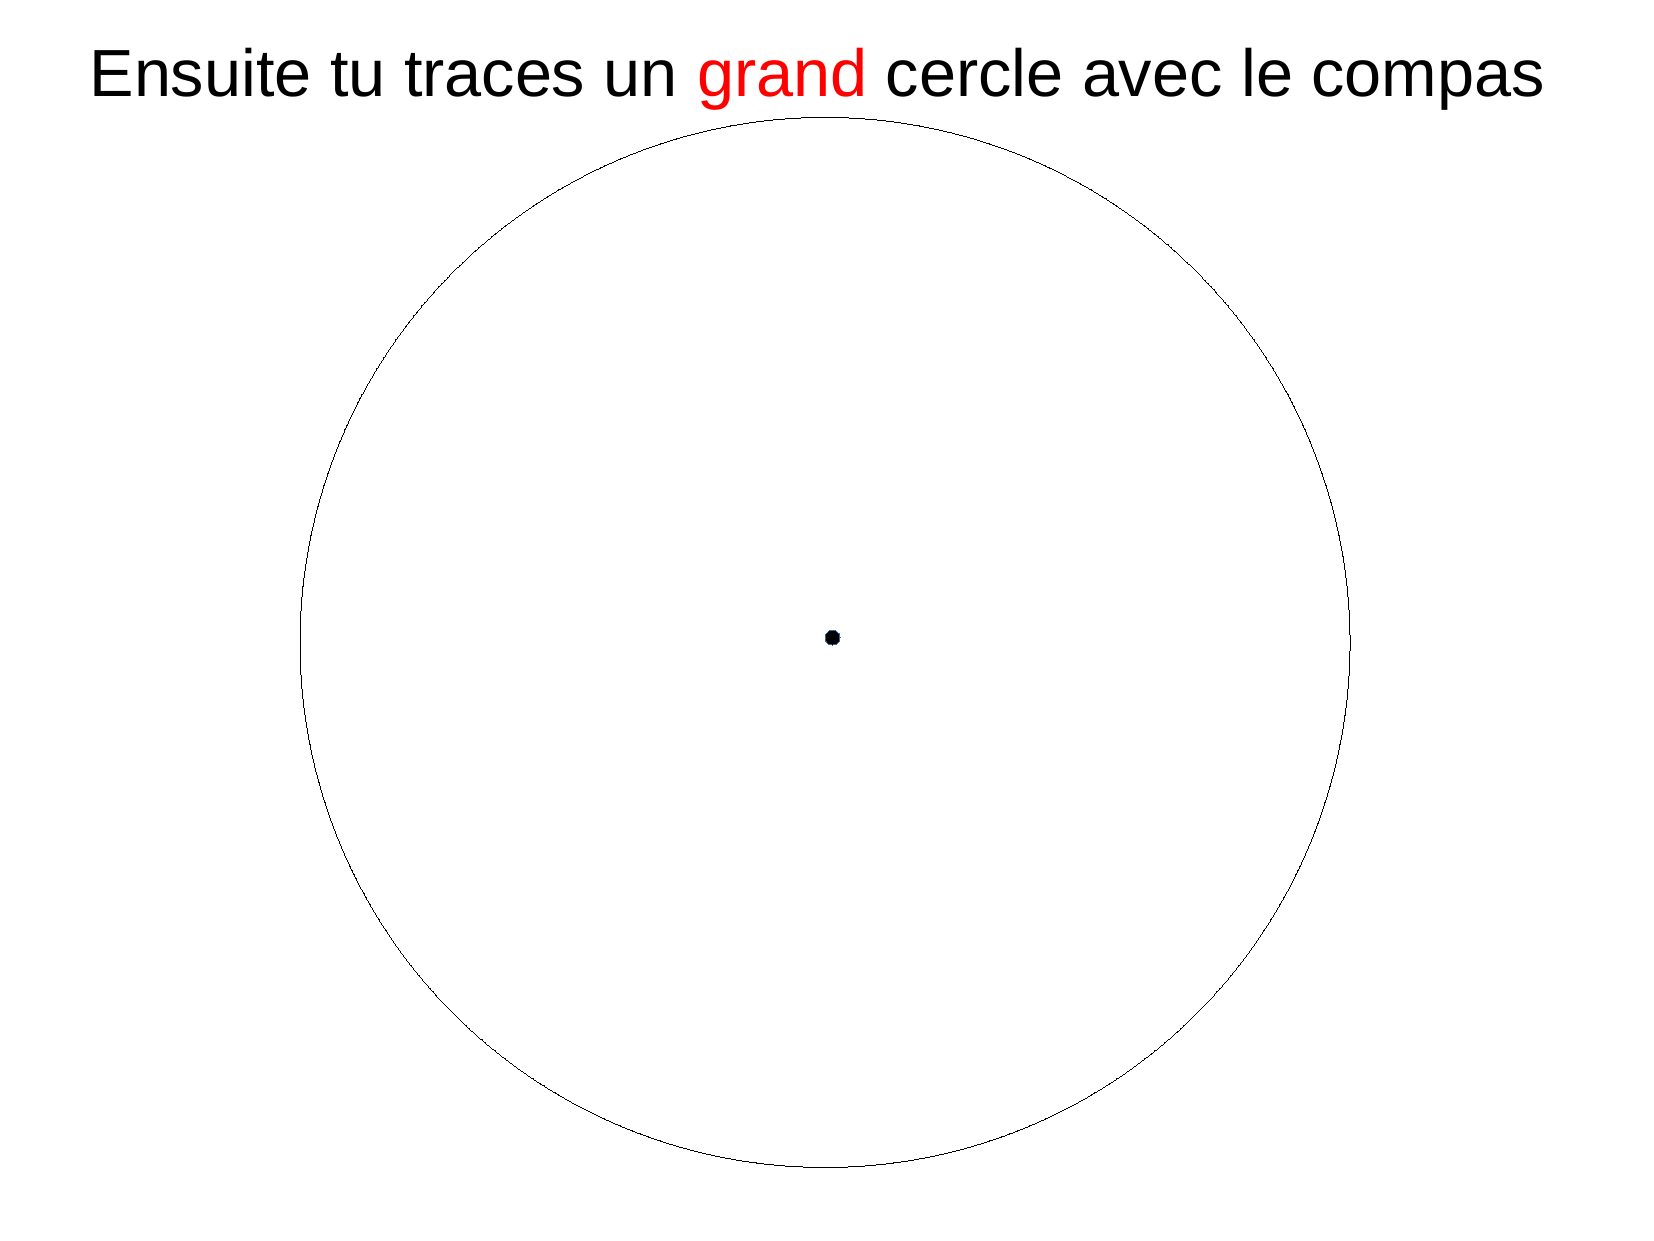

# Ensuite tu traces un grand cercle avec le compas